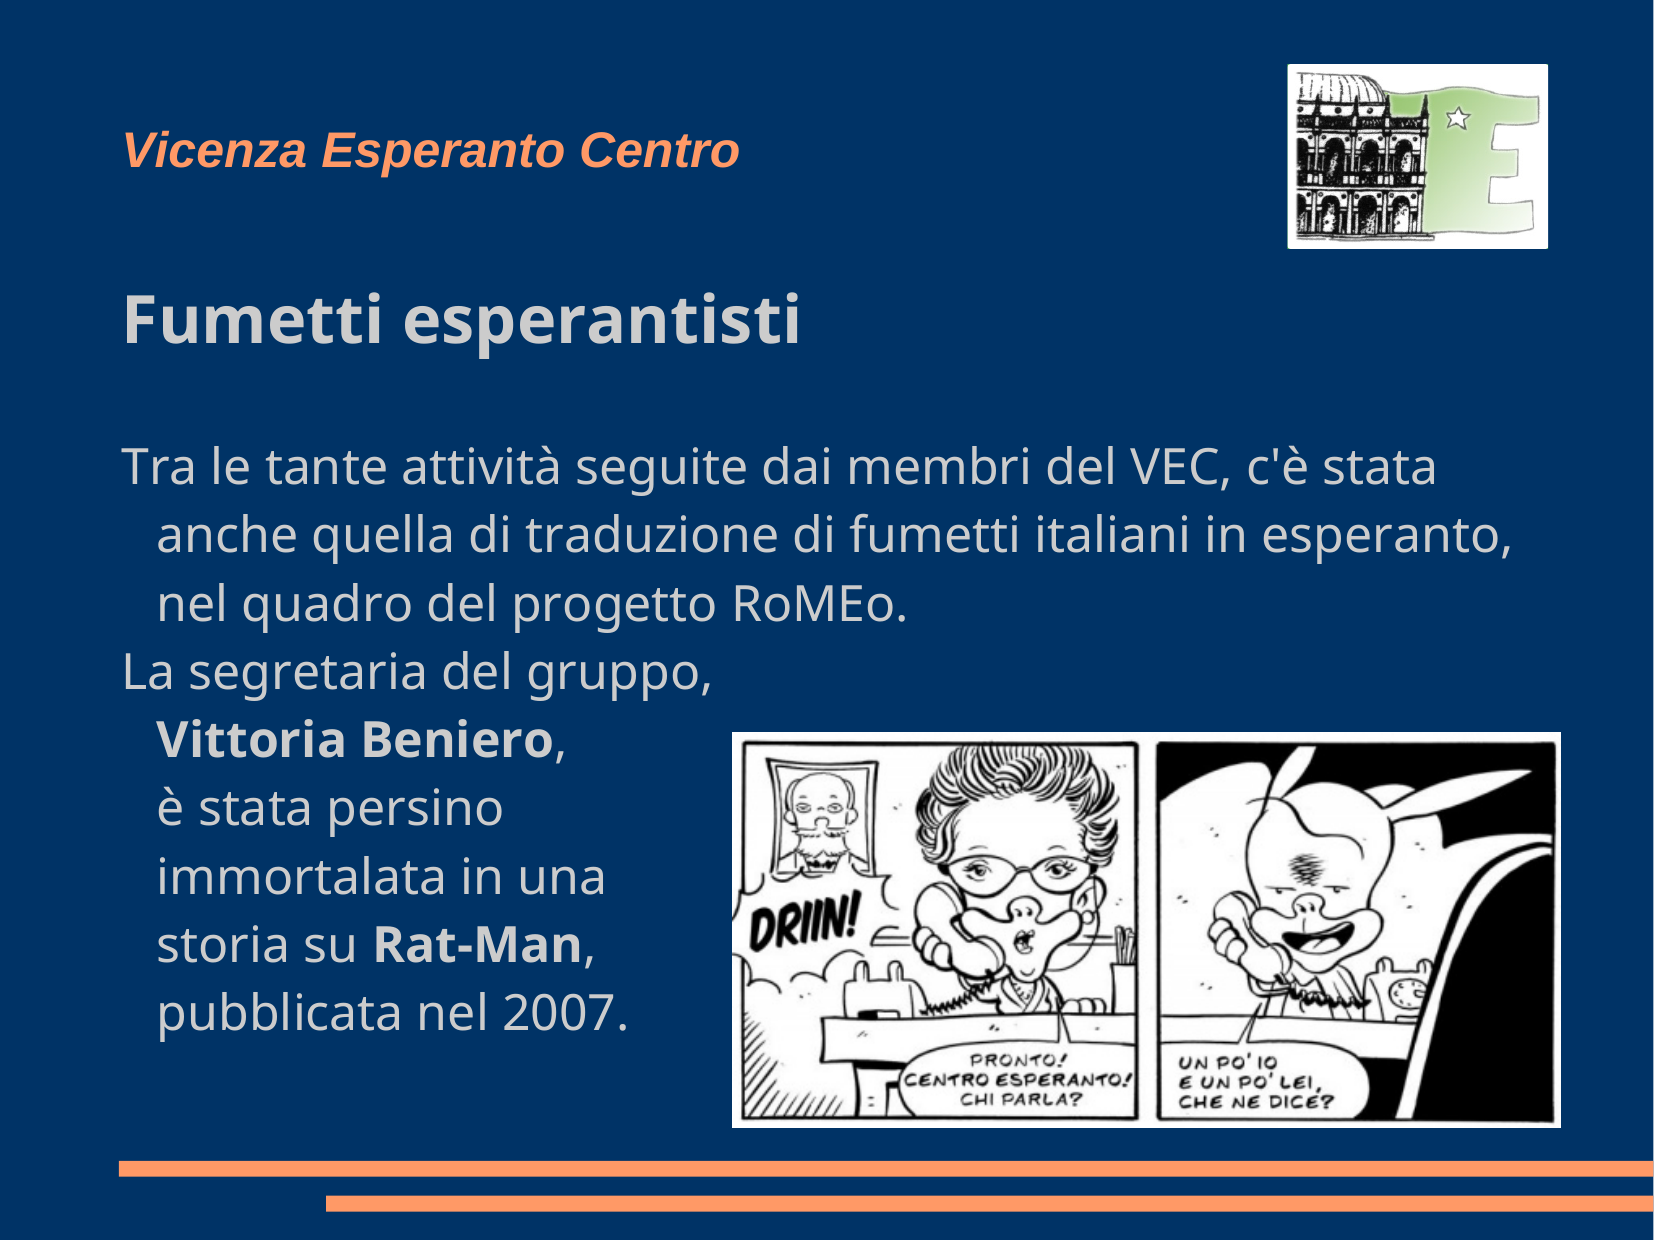

# Vicenza Esperanto Centro
Fumetti esperantisti
Tra le tante attività seguite dai membri del VEC, c'è stata anche quella di traduzione di fumetti italiani in esperanto, nel quadro del progetto RoMEo.
La segretaria del gruppo,
Vittoria Beniero,
è stata persino
immortalata in una
storia su Rat-Man,
pubblicata nel 2007.